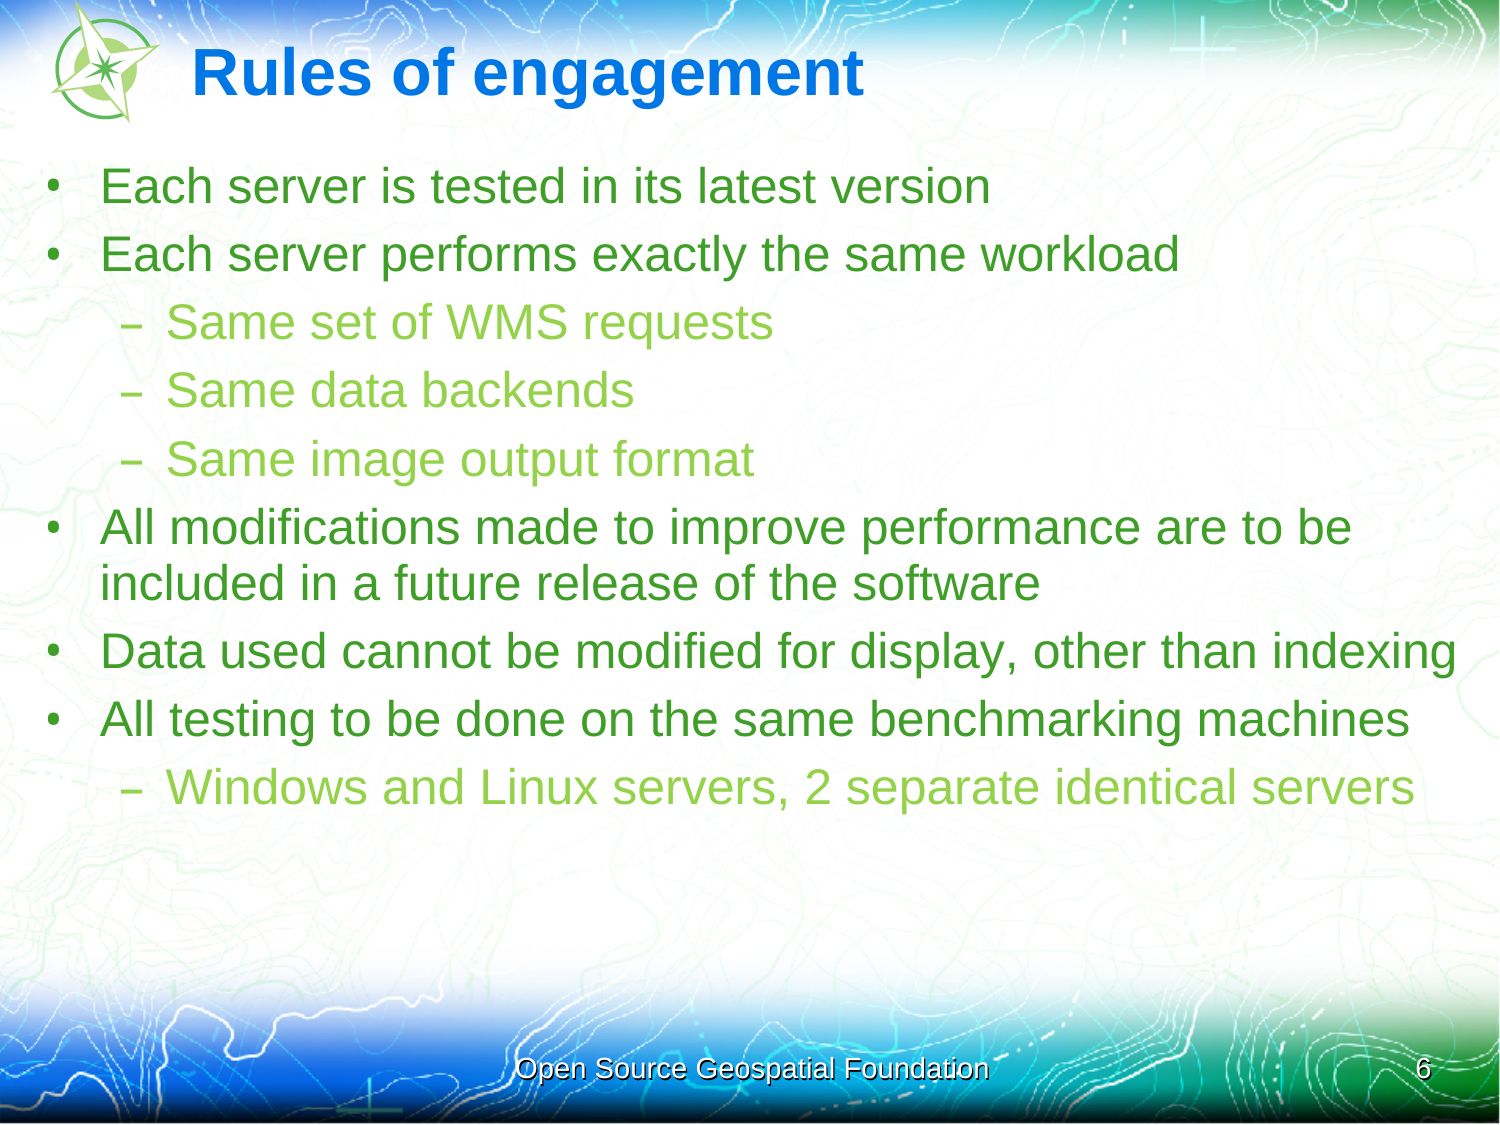

# Rules of engagement
Each server is tested in its latest version
Each server performs exactly the same workload
Same set of WMS requests
Same data backends
Same image output format
All modifications made to improve performance are to be included in a future release of the software
Data used cannot be modified for display, other than indexing
All testing to be done on the same benchmarking machines
Windows and Linux servers, 2 separate identical servers
Open Source Geospatial Foundation